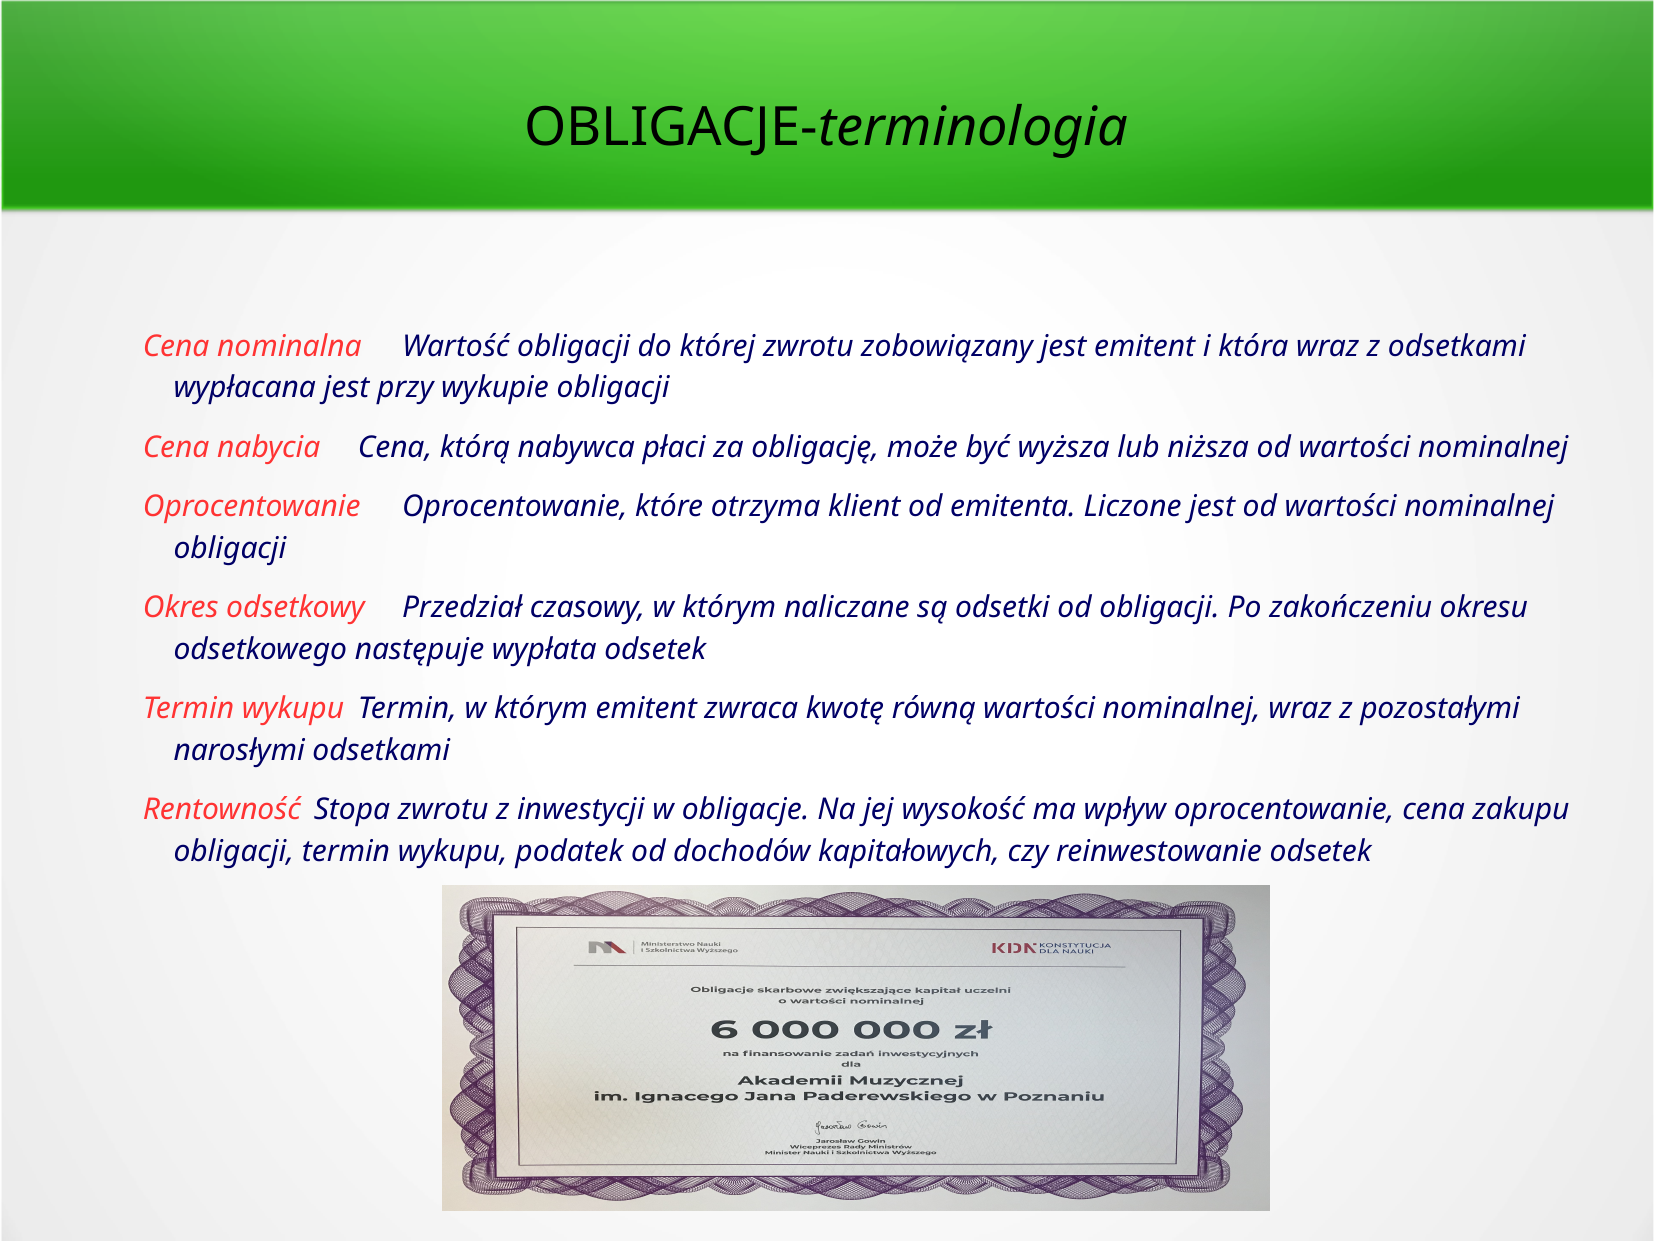

# OBLIGACJE-terminologia
Cena nominalna 	Wartość obligacji do której zwrotu zobowiązany jest emitent i która wraz z odsetkami wypłacana jest przy wykupie obligacji
Cena nabycia 	Cena, którą nabywca płaci za obligację, może być wyższa lub niższa od wartości nominalnej
Oprocentowanie 	Oprocentowanie, które otrzyma klient od emitenta. Liczone jest od wartości nominalnej obligacji
Okres odsetkowy 	Przedział czasowy, w którym naliczane są odsetki od obligacji. Po zakończeniu okresu odsetkowego następuje wypłata odsetek
Termin wykupu 	Termin, w którym emitent zwraca kwotę równą wartości nominalnej, wraz z pozostałymi narosłymi odsetkami
Rentowność 	Stopa zwrotu z inwestycji w obligacje. Na jej wysokość ma wpływ oprocentowanie, cena zakupu obligacji, termin wykupu, podatek od dochodów kapitałowych, czy reinwestowanie odsetek